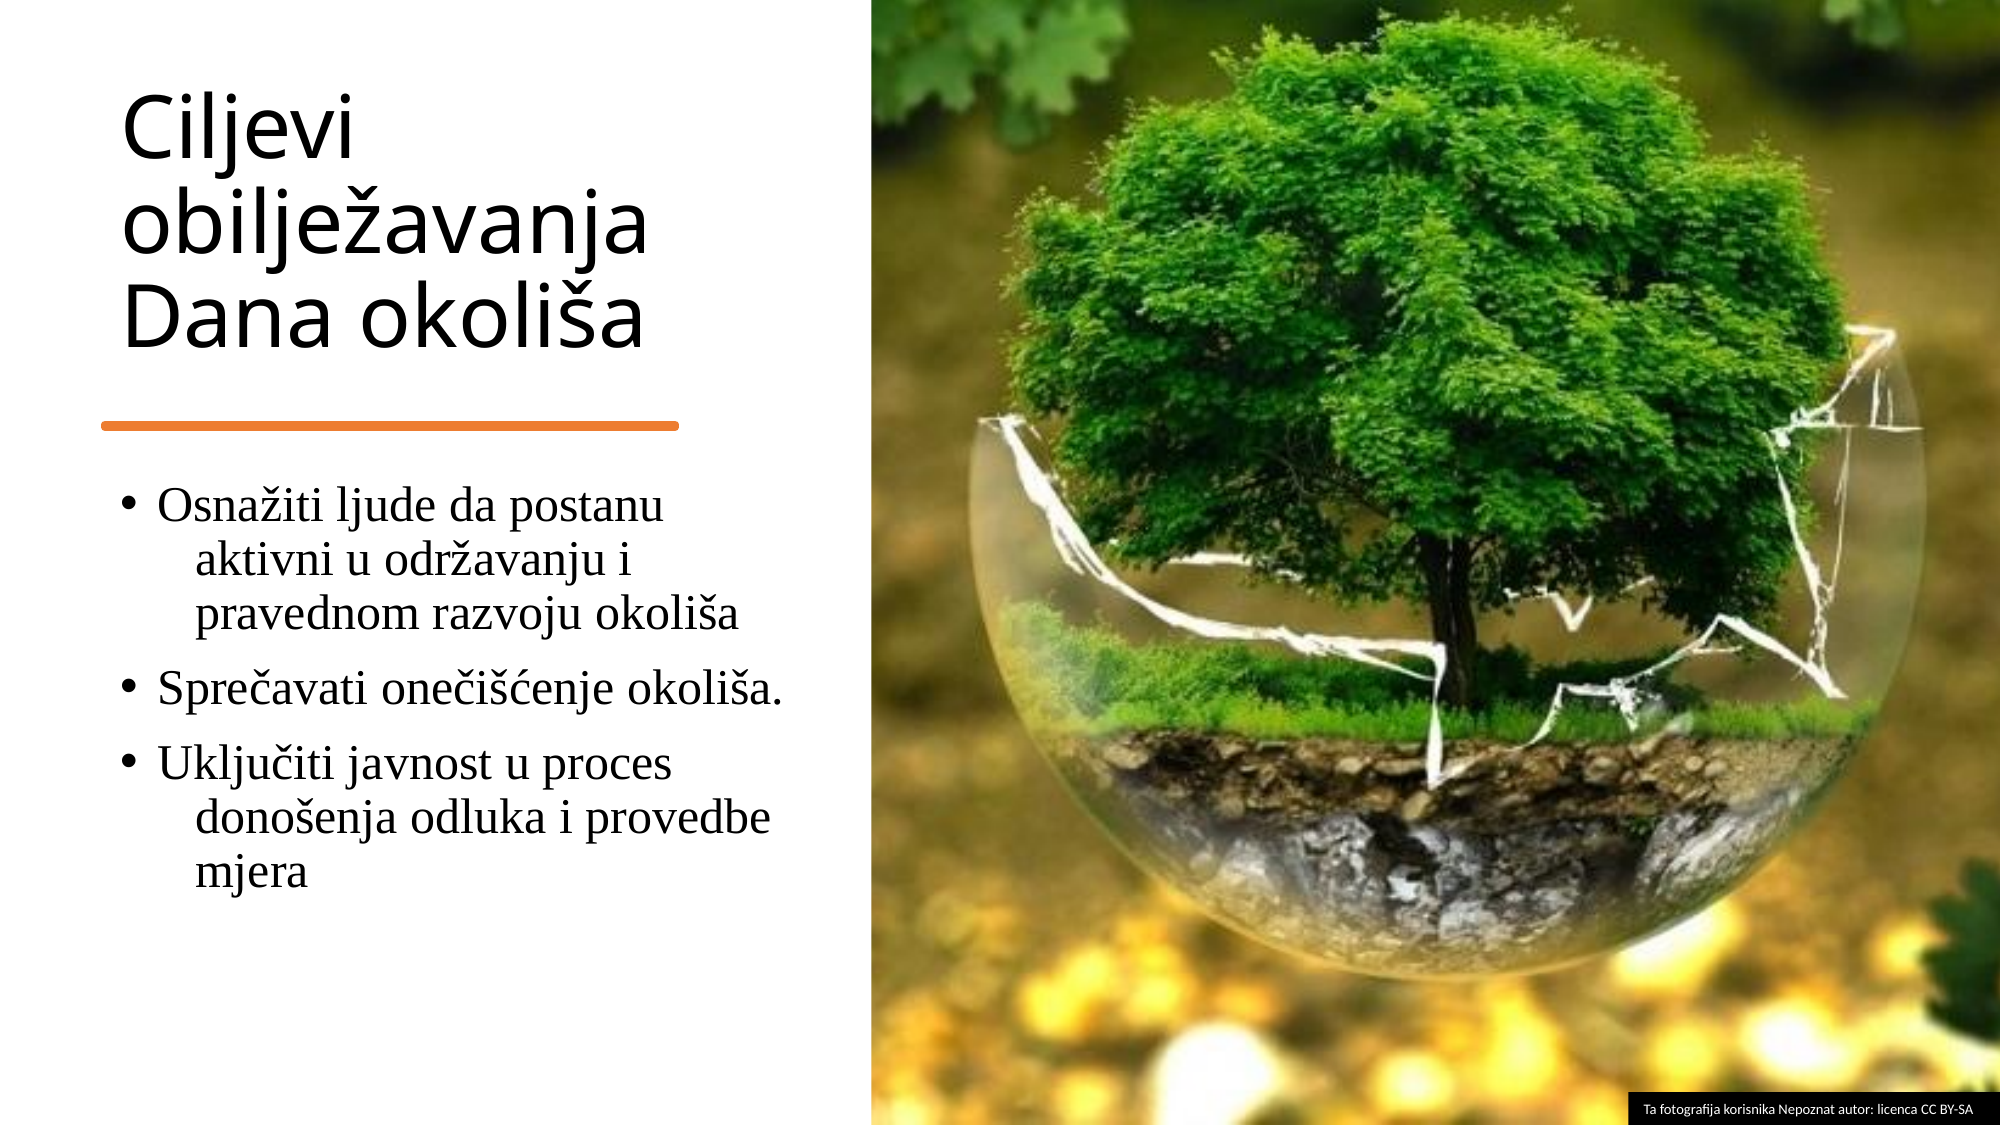

# Ciljevi obilježavanja Dana okoliša
Osnažiti ljude da postanu aktivni u održavanju i pravednom razvoju okoliša
Sprečavati onečišćenje okoliša.
Uključiti javnost u proces donošenja odluka i provedbe mjera
Ta fotografija korisnika Nepoznat autor: licenca CC BY-SA